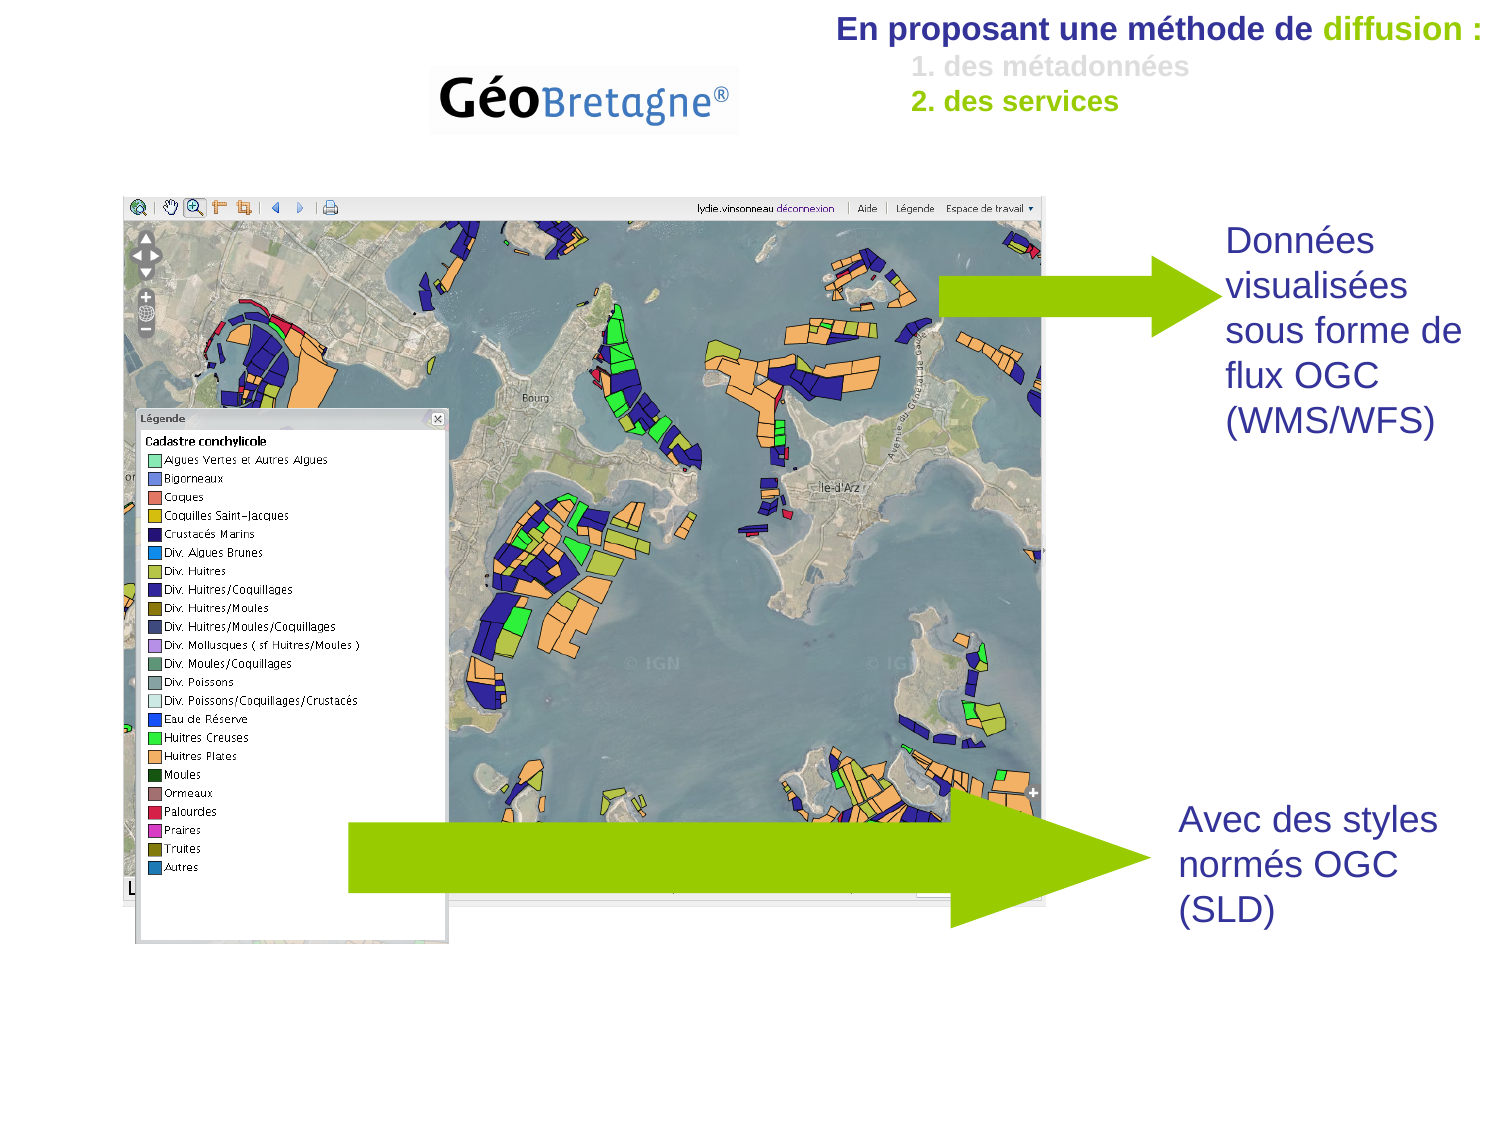

En proposant une méthode de diffusion :
1. des métadonnées
2. des services
Données visualisées sous forme de flux OGC (WMS/WFS)
Avec des styles normés OGC (SLD)